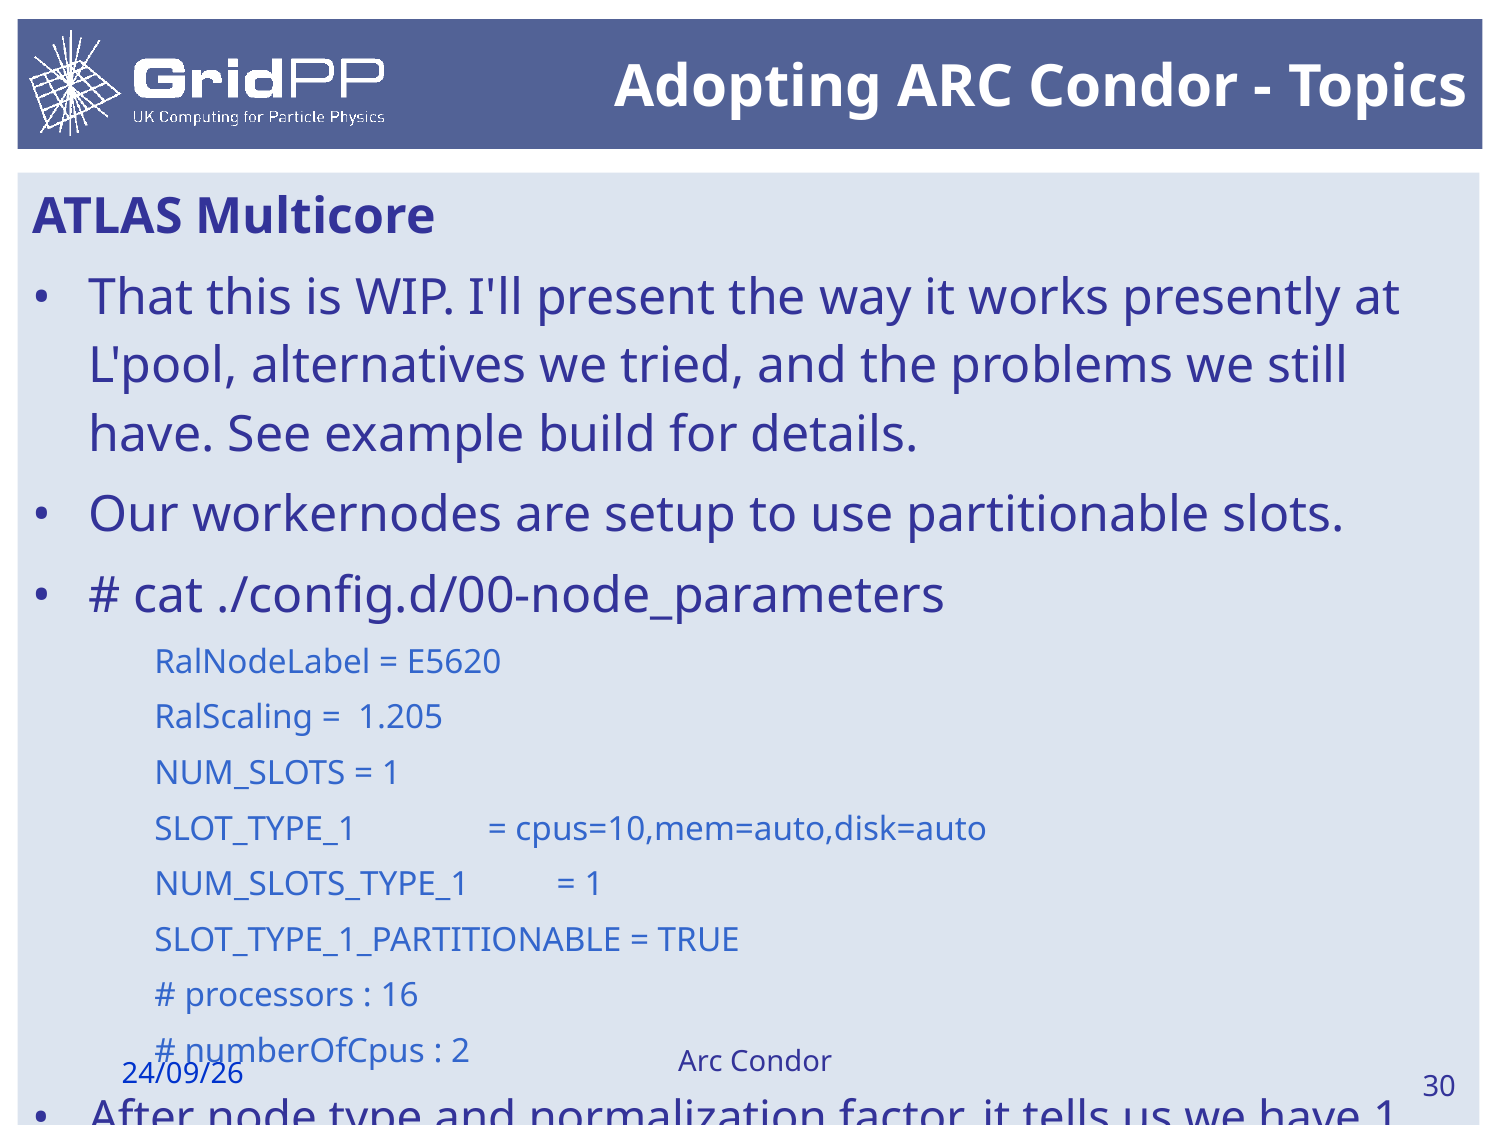

# Adopting ARC Condor - Topics
ATLAS Multicore
That this is WIP. I'll present the way it works presently at L'pool, alternatives we tried, and the problems we still have. See example build for details.
Our workernodes are setup to use partitionable slots.
# cat ./config.d/00-node_parameters
RalNodeLabel = E5620
RalScaling = 1.205
NUM_SLOTS = 1
SLOT_TYPE_1 = cpus=10,mem=auto,disk=auto
NUM_SLOTS_TYPE_1 = 1
SLOT_TYPE_1_PARTITIONABLE = TRUE
# processors : 16
# numberOfCpus : 2
After node type and normalization factor, it tells us we have 1 slot that is partitionable from 1 .. 10 cpus.
Arc Condor